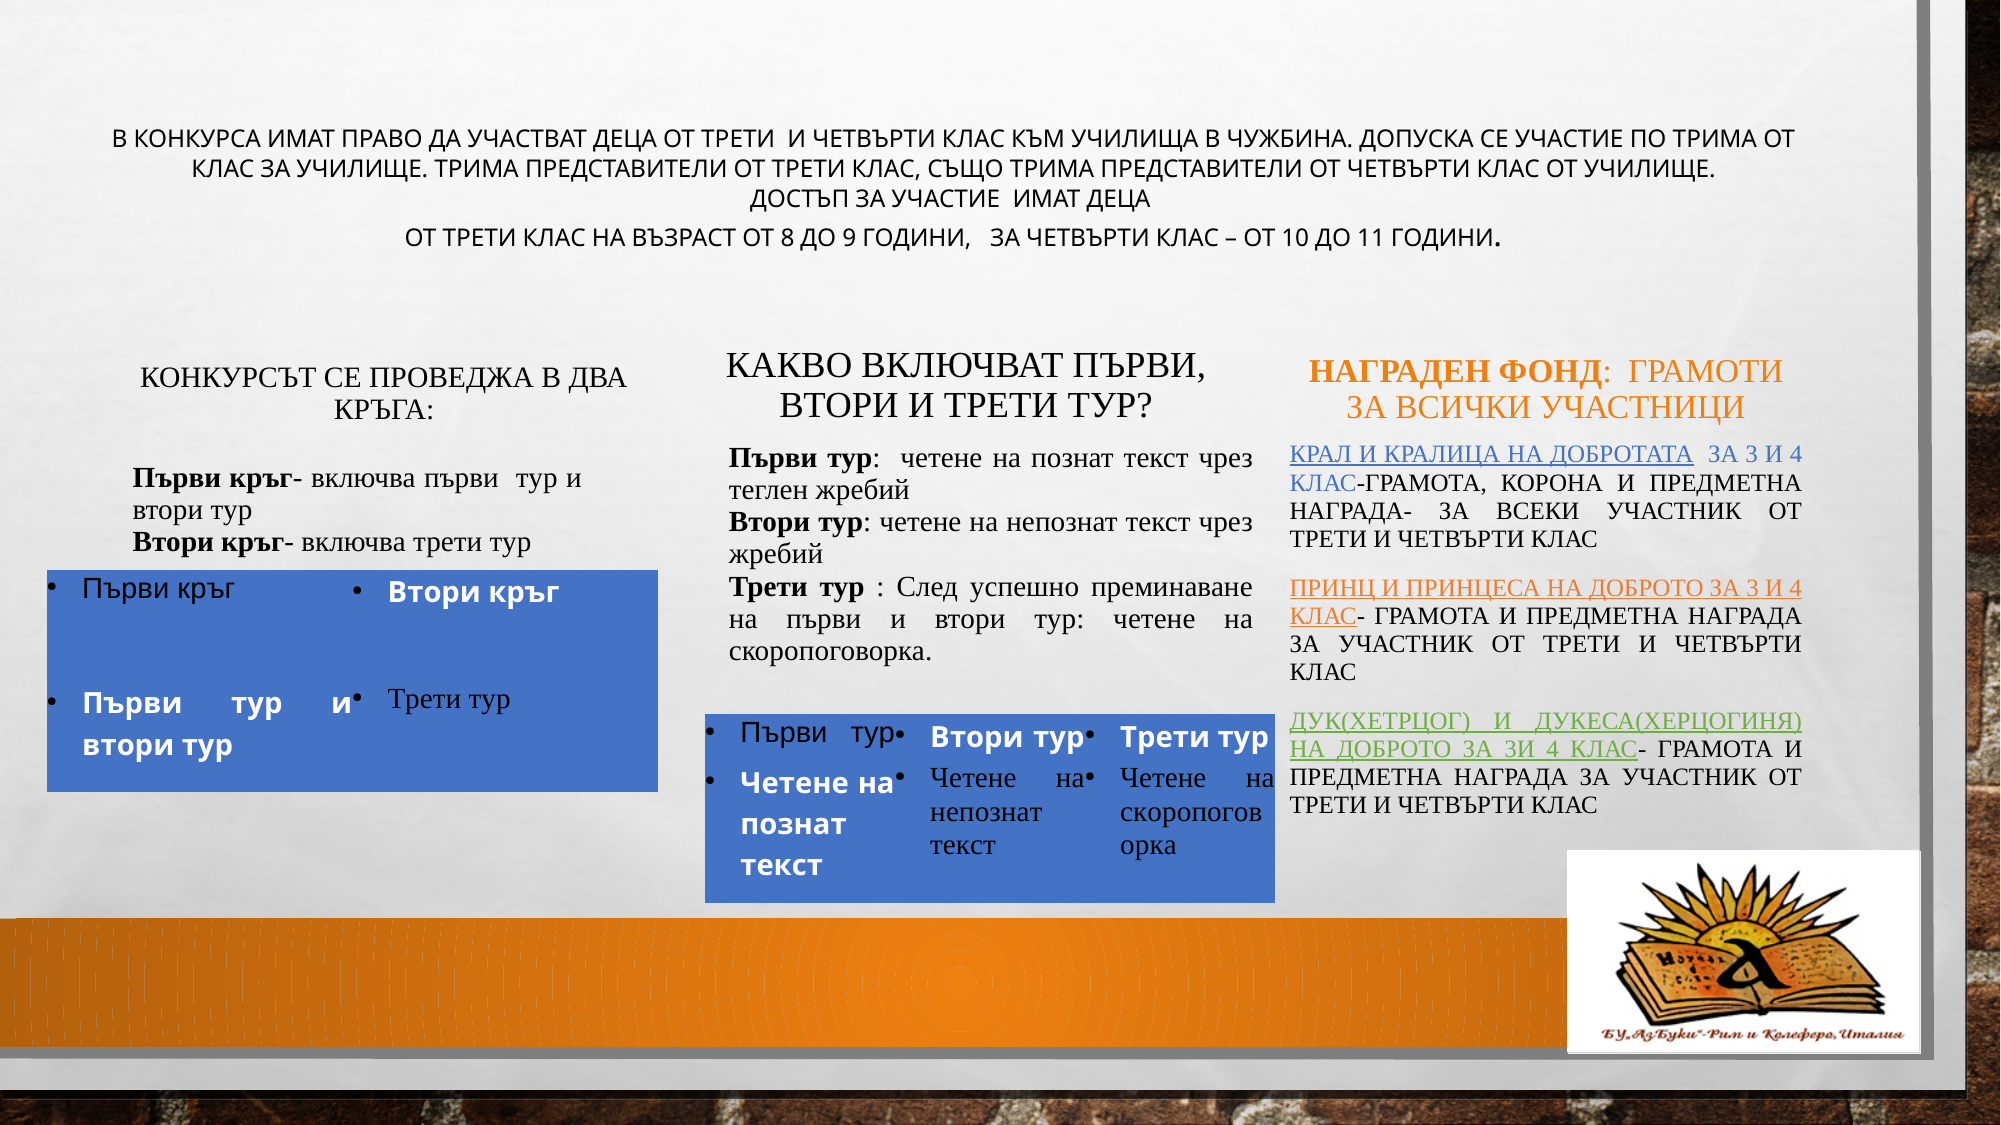

# В конкурса имат право да участват деца от трети и четвърти клас към училища в чужбина. Допуска се участие по трима от клас за училище. Трима представители от трети клас, също трима представители от четвърти клас от училище. Достъп за участие имат деца от трети клас на възраст от 8 до 9 години, за четвърти клас – от 10 до 11 години.
Конкурсът се проведжа в два кръга:
Какво включват първи, втори и трети тур?
Награден фонд: Грамоти за всички участници
Първи тур: четене на познат текст чрез теглен жребий
Втори тур: четене на непознат текст чрез жребий
Трети тур : След успешно преминаване на първи и втори тур: четене на скоропоговорка.
Крал и кралица на добротата за 3 и 4 клас-Грамота, корона и предметна награда- за всеки участник от трети и четвърти клас
Принц и принцеса на доброто за 3 и 4 клас- Грамота и предметна награда за участник от трети и четвърти клас
Дук(хетрцог) и Дукеса(херцогиня) на доброто за 3и 4 клас- Грамота и предметна награда за участник от трети и четвърти клас
Първи кръг- включва първи тур и втори тур
Втори кръг- включва трети тур
| Първи кръг | Втори кръг |
| --- | --- |
| Първи тур и втори тур | Трети тур |
| Първи тур | Втори тур | Трети тур |
| --- | --- | --- |
| Четене на познат текст | Четене на непознат текст | Четене на скоропоговорка |